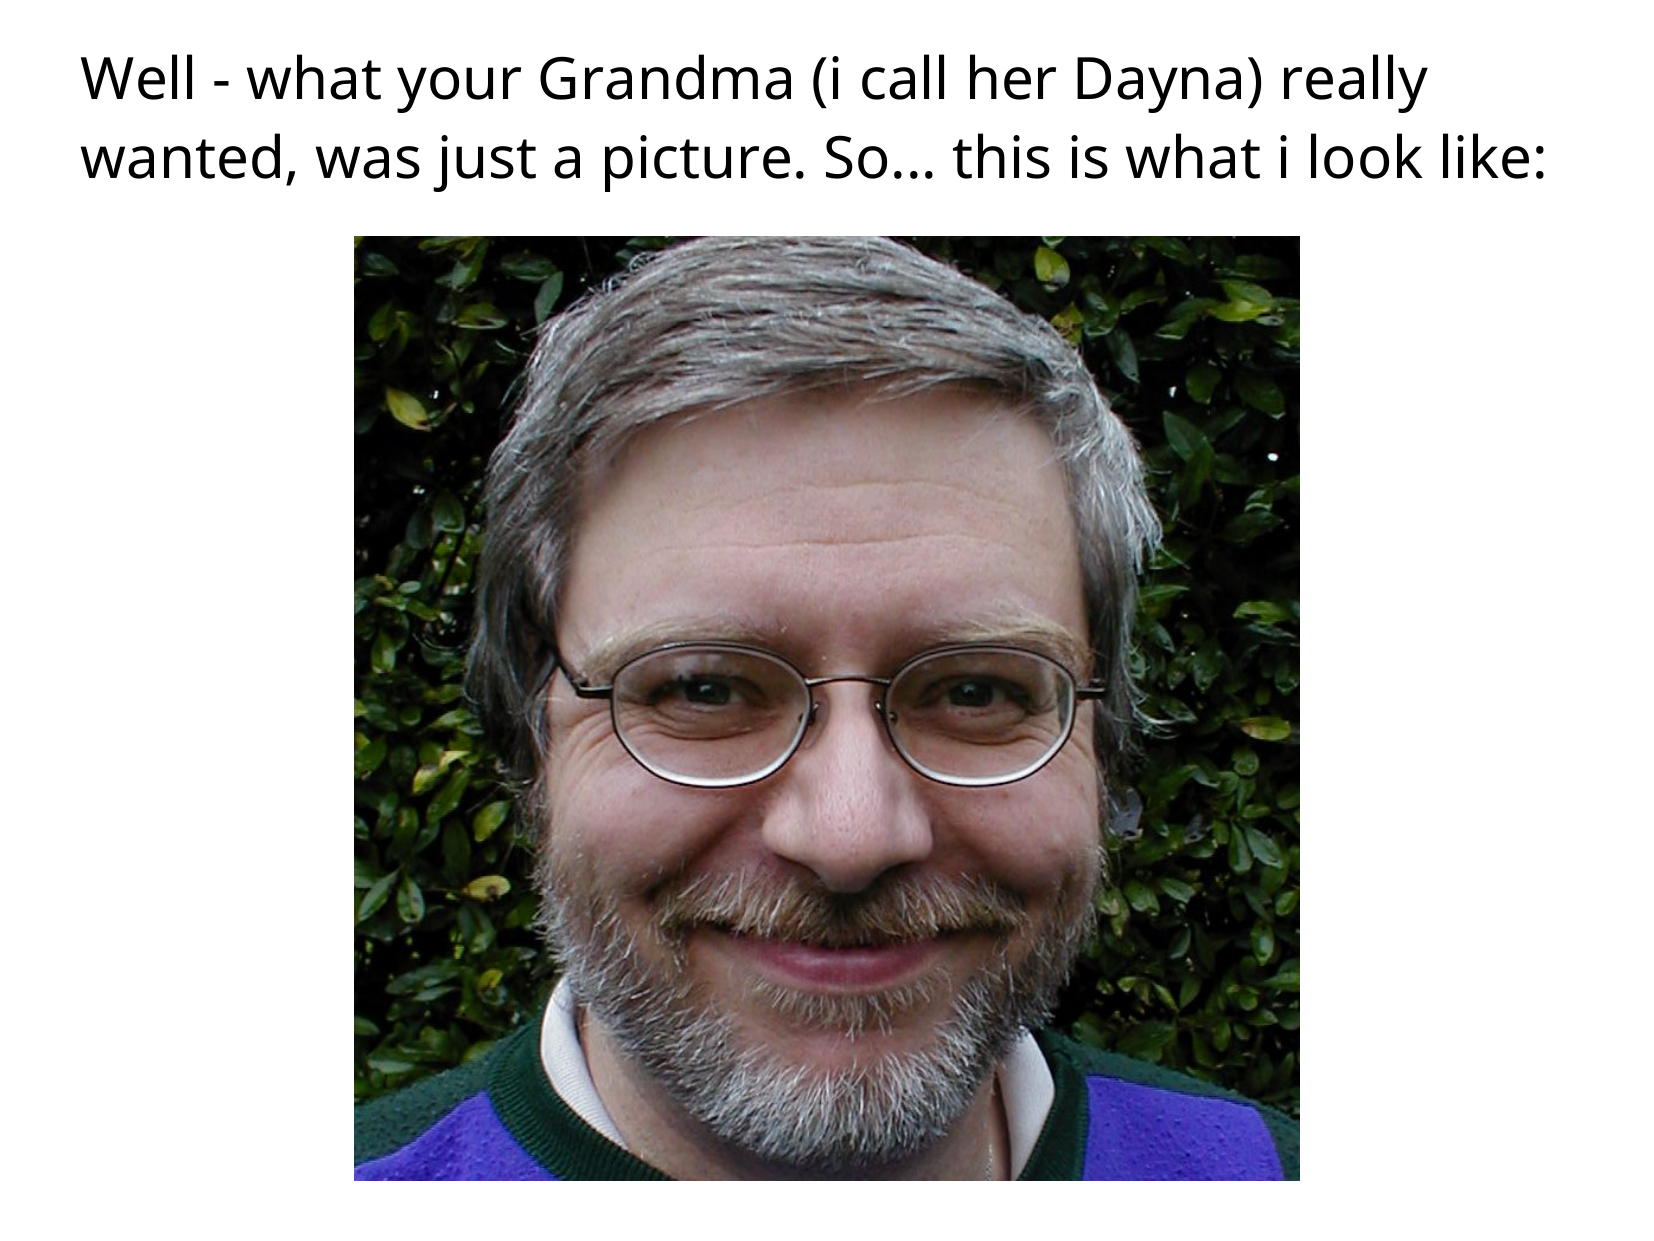

Well - what your Grandma (i call her Dayna) really
wanted, was just a picture. So... this is what i look like: